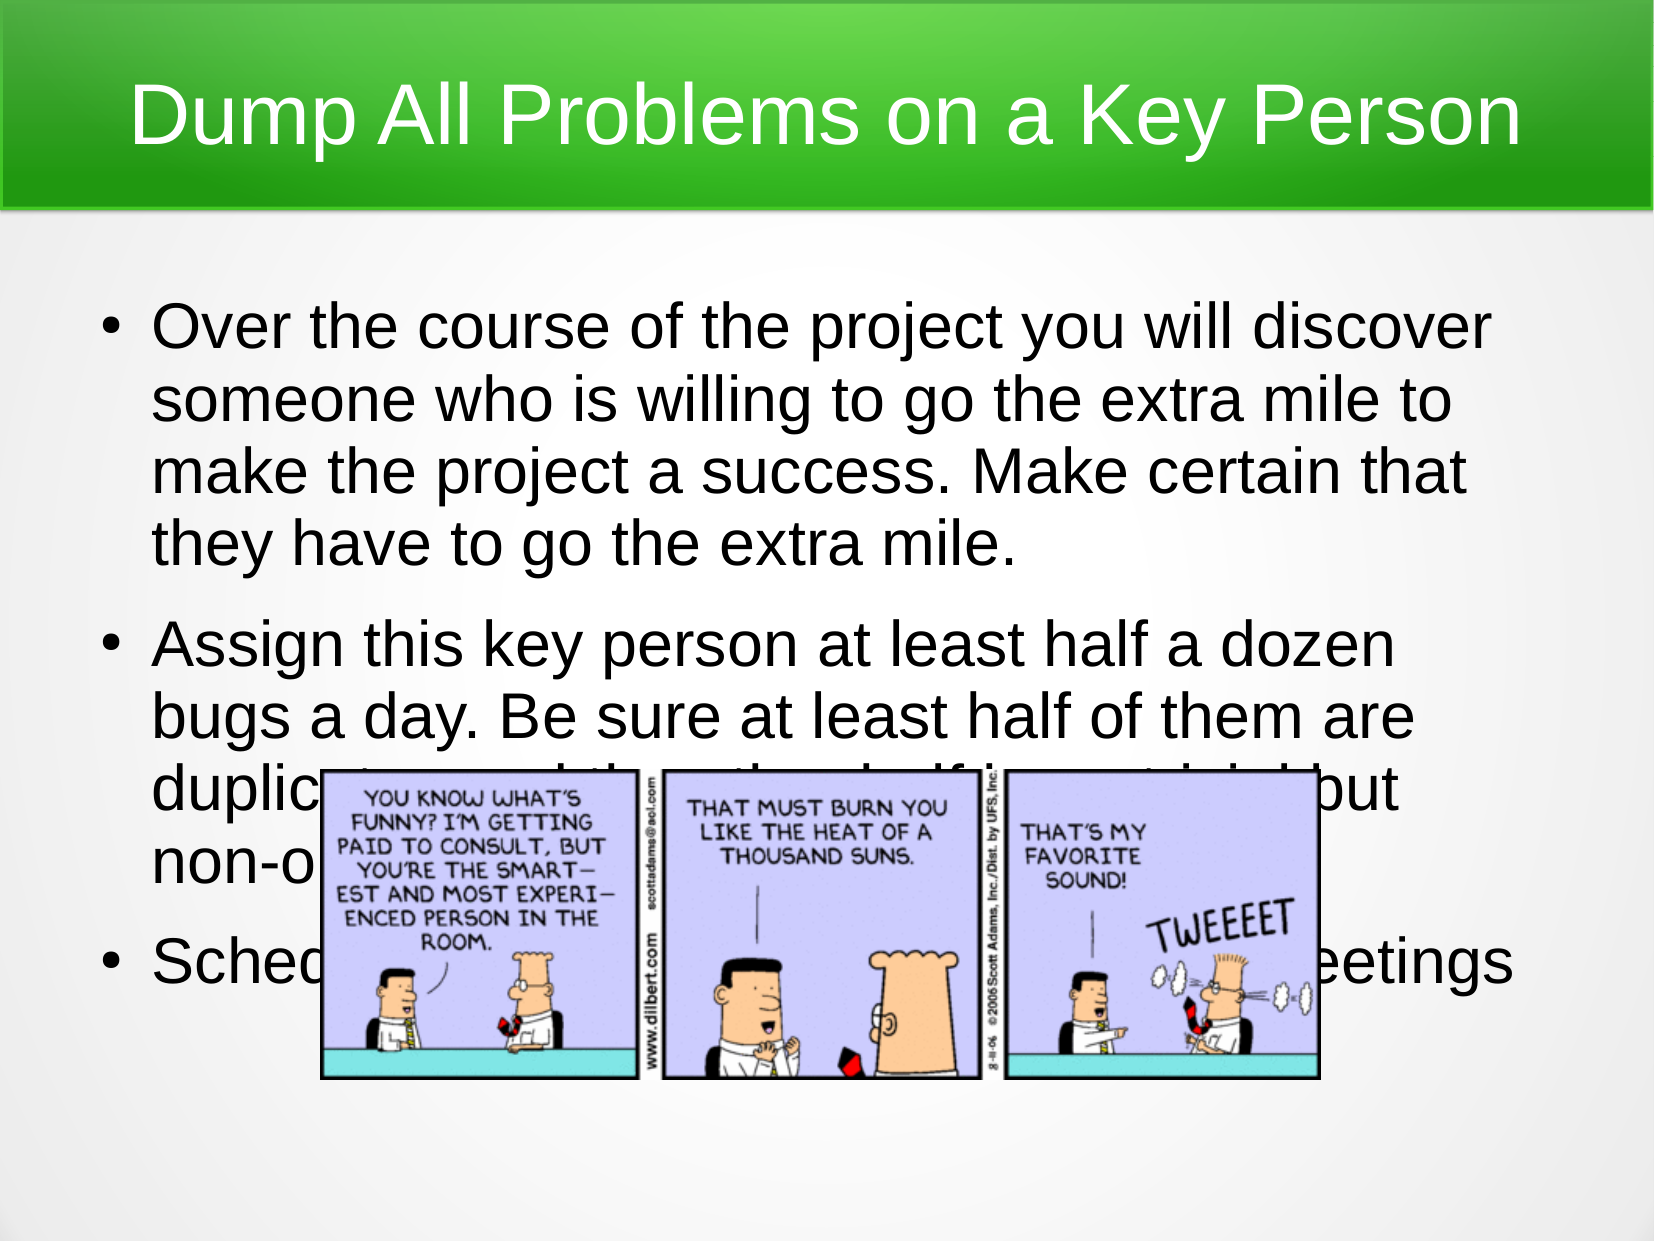

# Dump All Problems on a Key Person
Over the course of the project you will discover someone who is willing to go the extra mile to make the project a success. Make certain that they have to go the extra mile.
Assign this key person at least half a dozen bugs a day. Be sure at least half of them are duplicates and the other half have trivial but non-obvious resolutions.
Schedule at least 10 hours a week for meetings